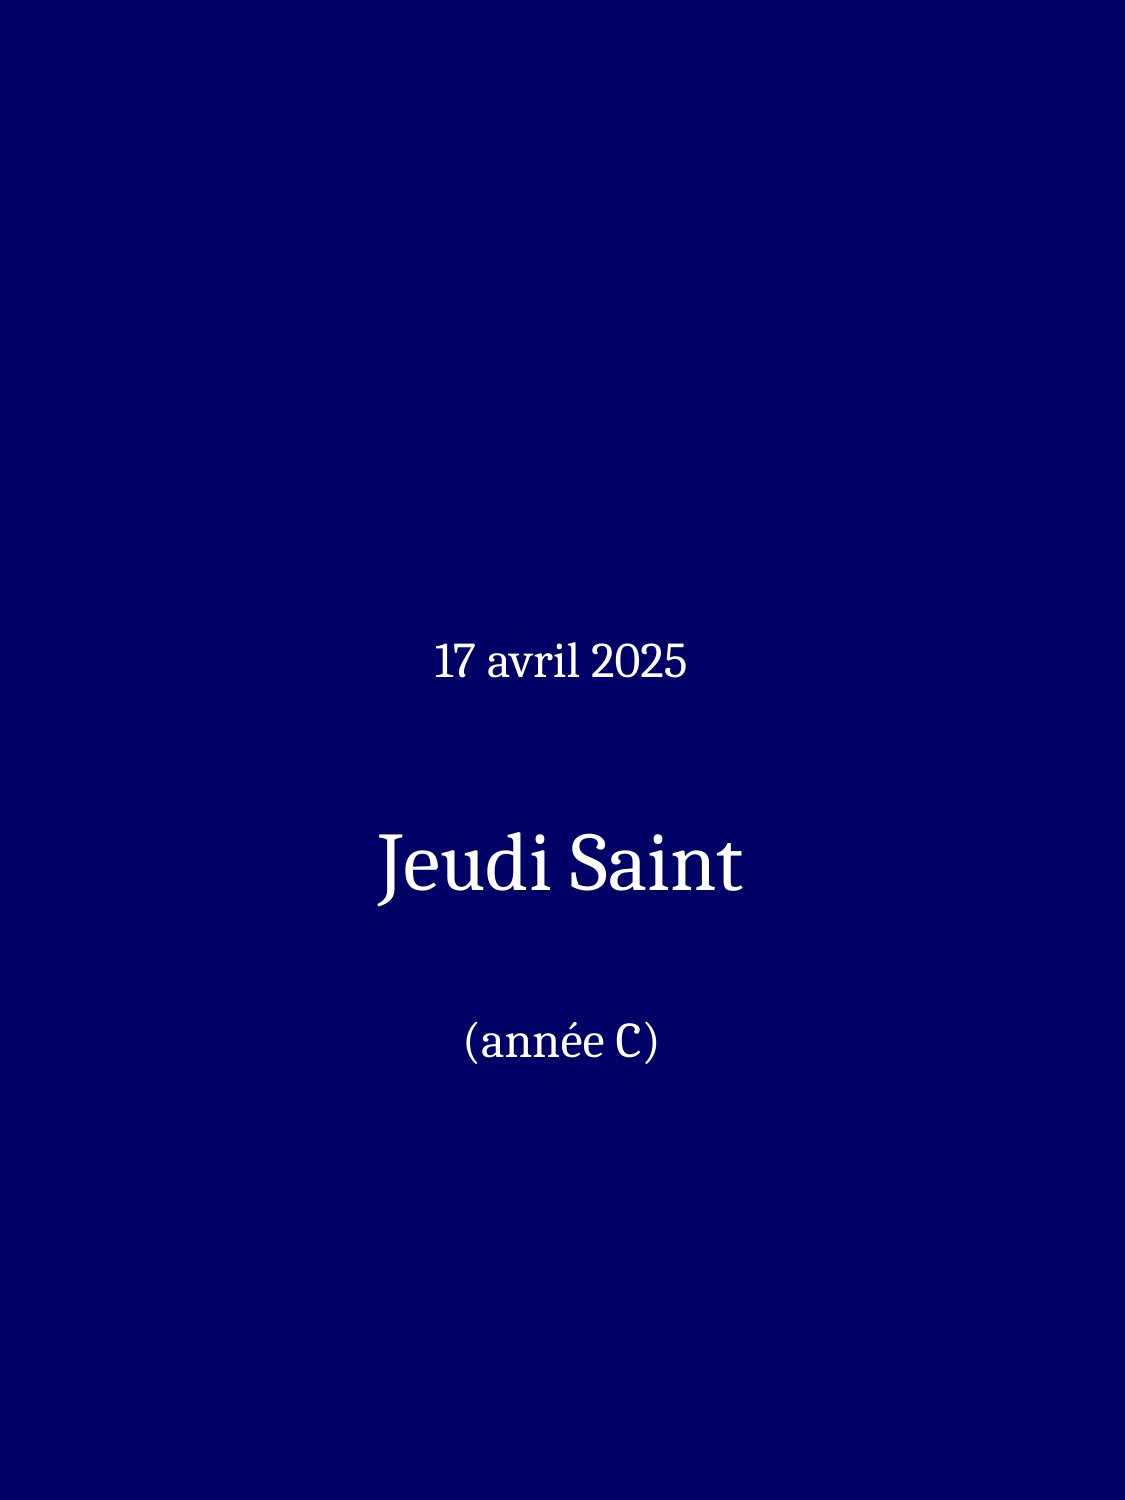

17 avril 2025
Jeudi Saint
(année C)